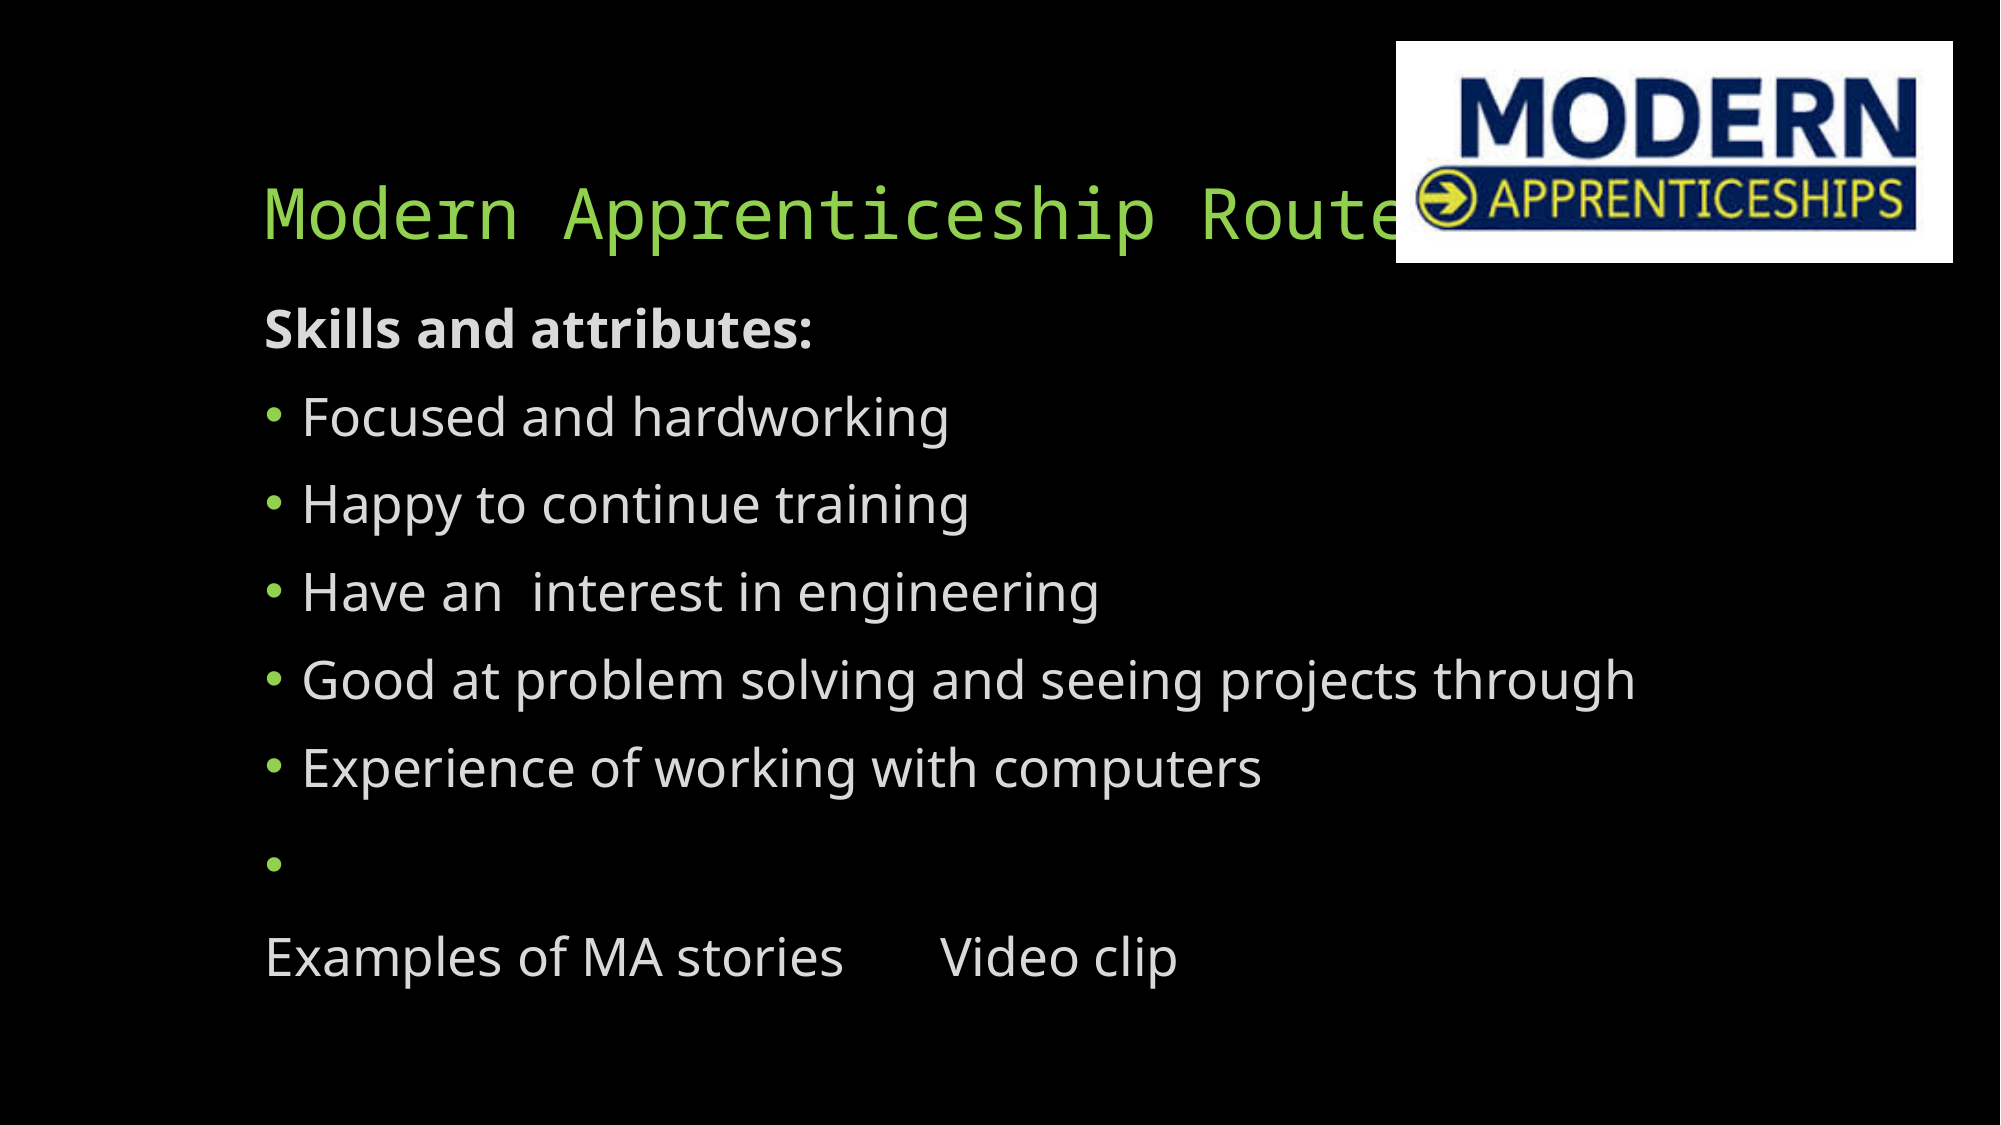

# Modern Apprenticeship Route
Skills and attributes:
Focused and hardworking
Happy to continue training
Have an  interest in engineering
Good at problem solving and seeing projects through
Experience of working with computers
Examples of MA stories 			 Video clip